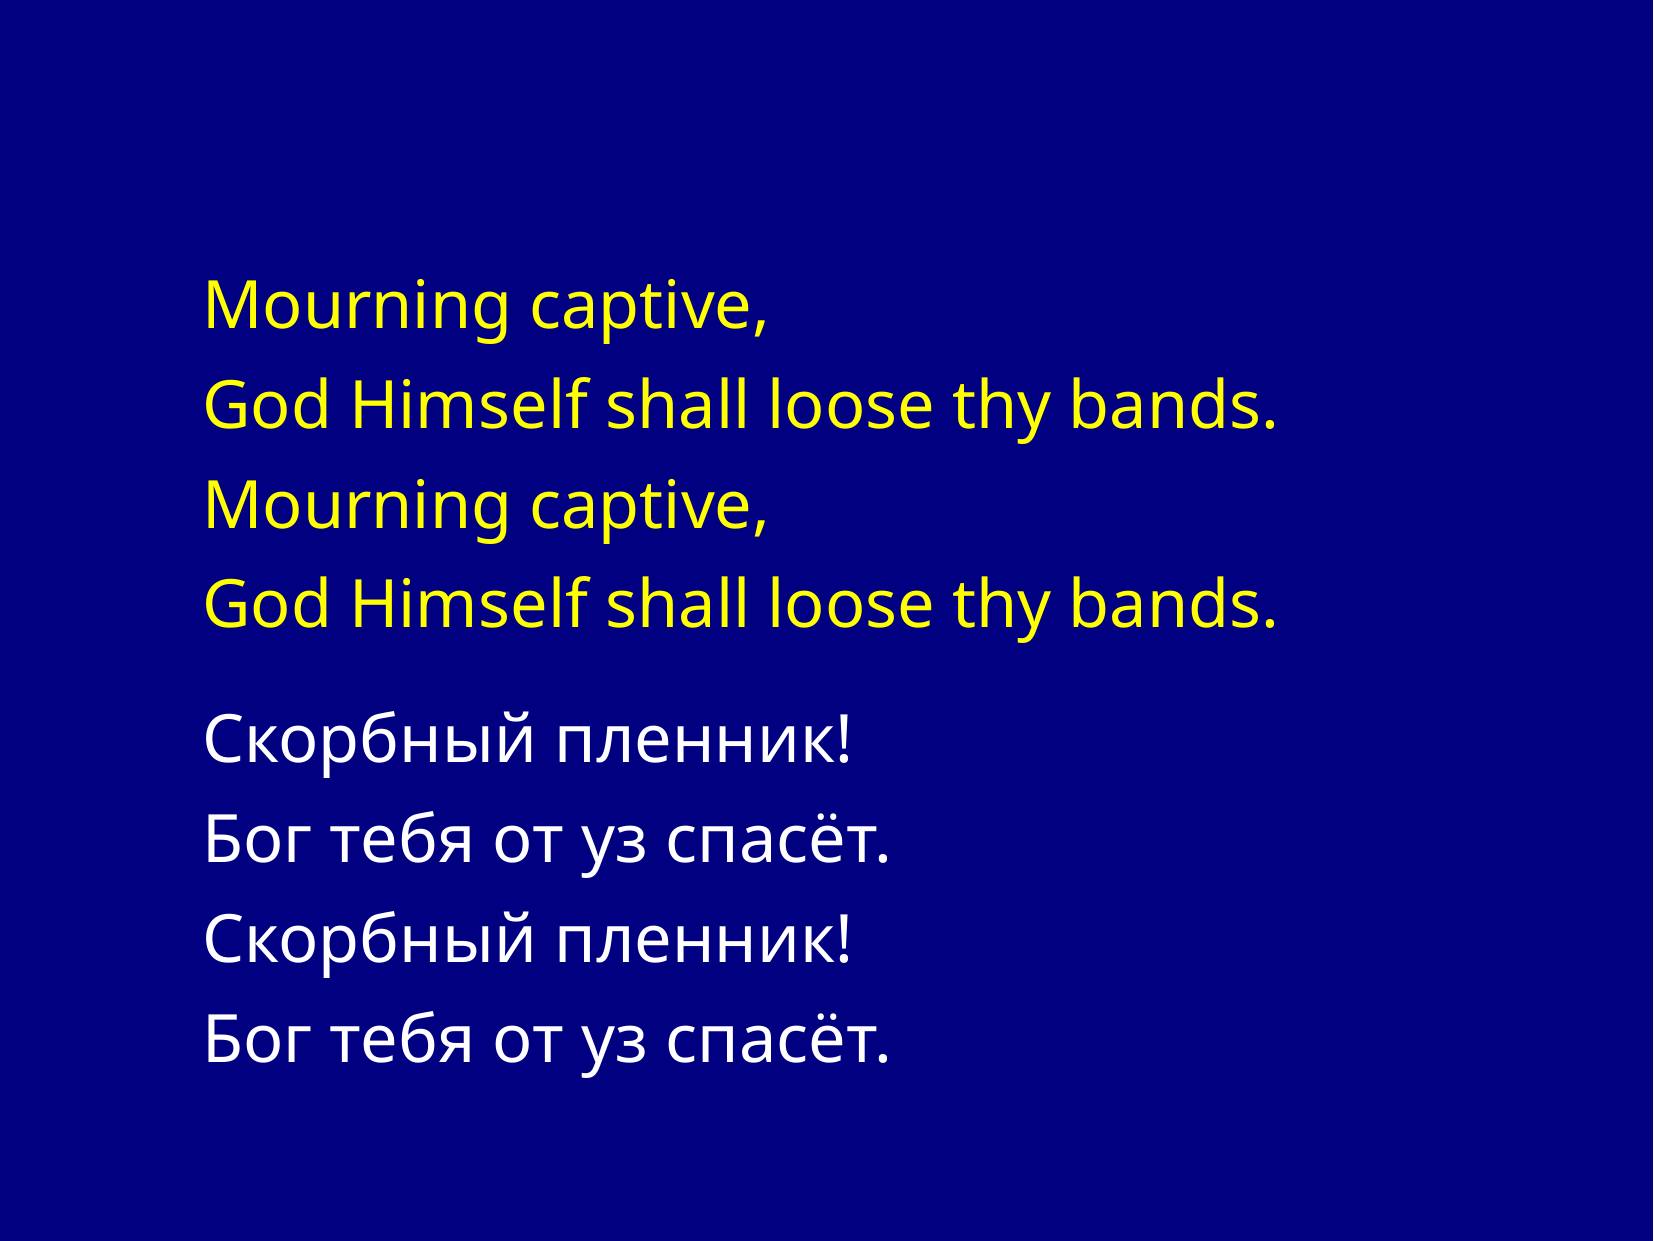

Mourning captive,
	God Himself shall loose thy bands.
	Mourning captive,
	God Himself shall loose thy bands.
	Скорбный пленник!
	Бог тебя от уз спасёт.
	Скорбный пленник!
	Бог тебя от уз спасёт.